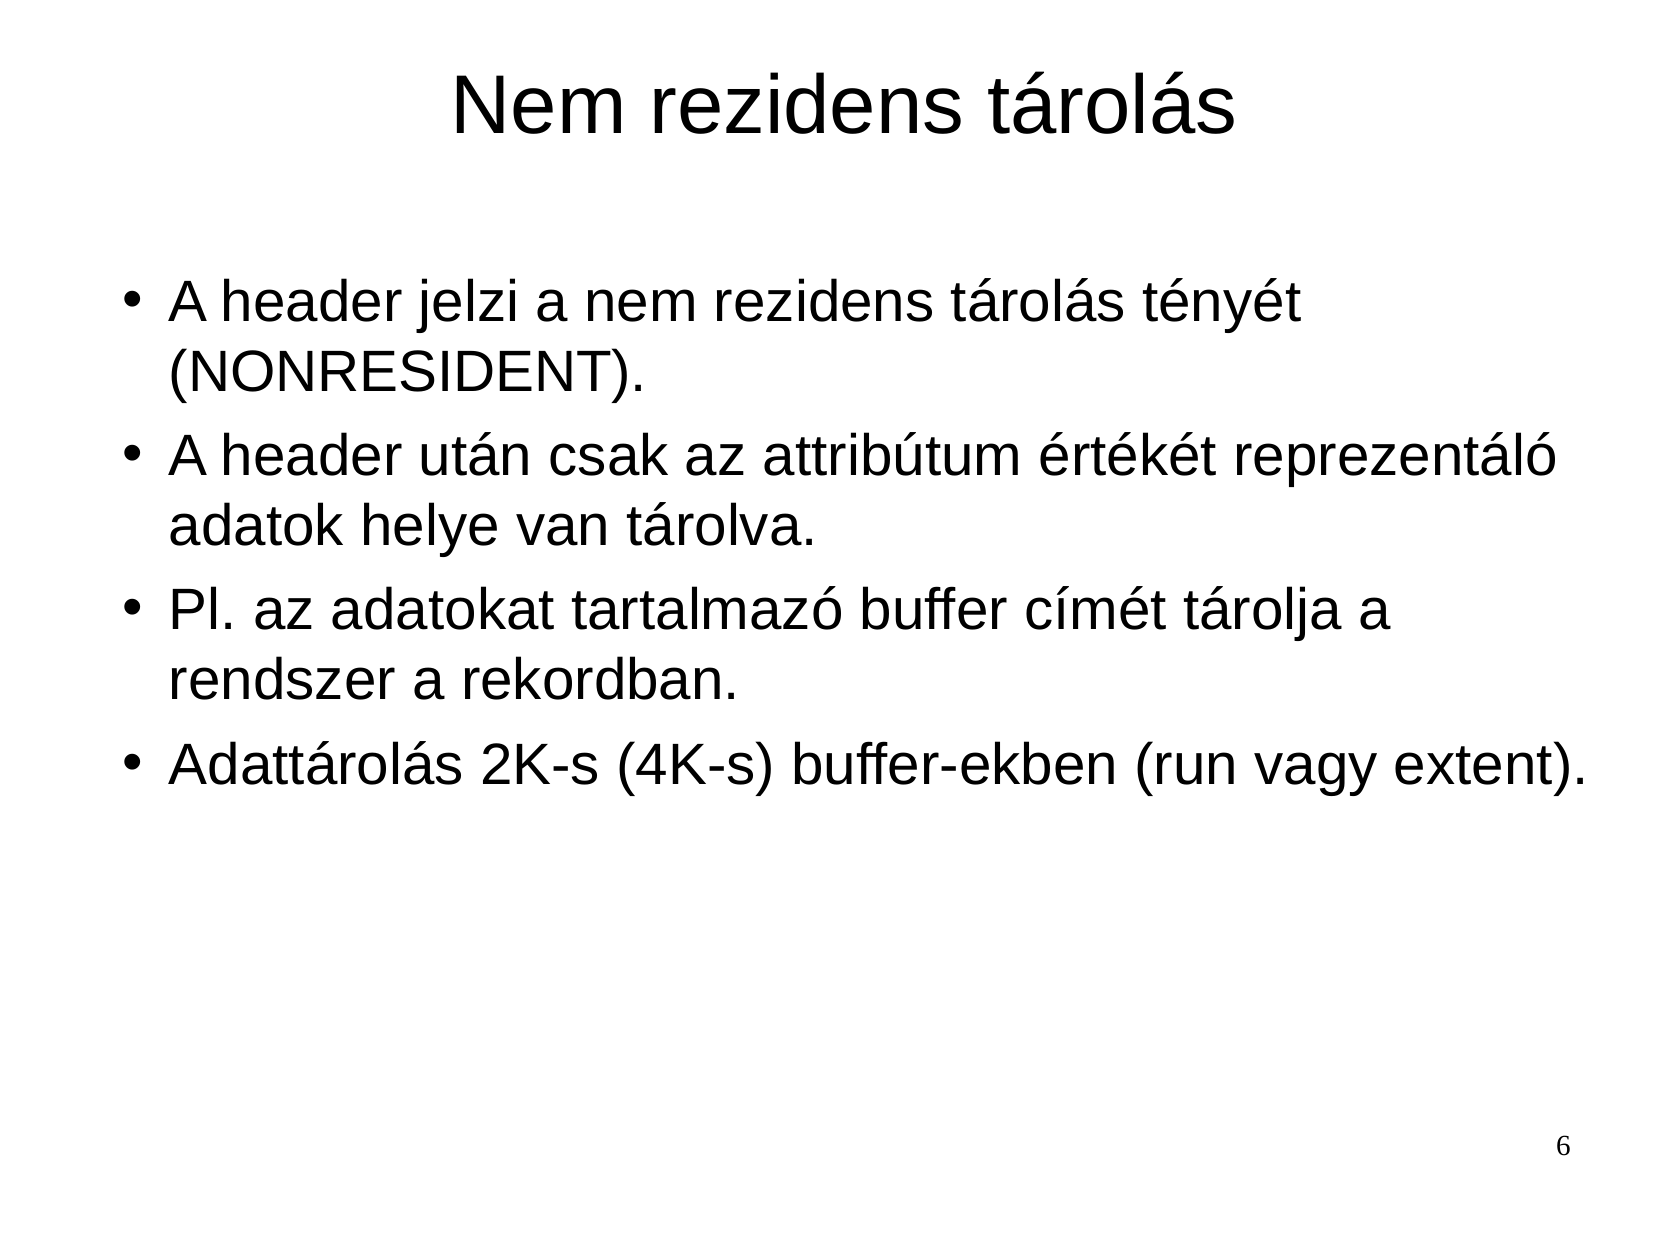

# Nem rezidens tárolás
A header jelzi a nem rezidens tárolás tényét (NONRESIDENT).
A header után csak az attribútum értékét reprezentáló adatok helye van tárolva.
Pl. az adatokat tartalmazó buffer címét tárolja a rendszer a rekordban.
Adattárolás 2K-s (4K-s) buffer-ekben (run vagy extent).
6